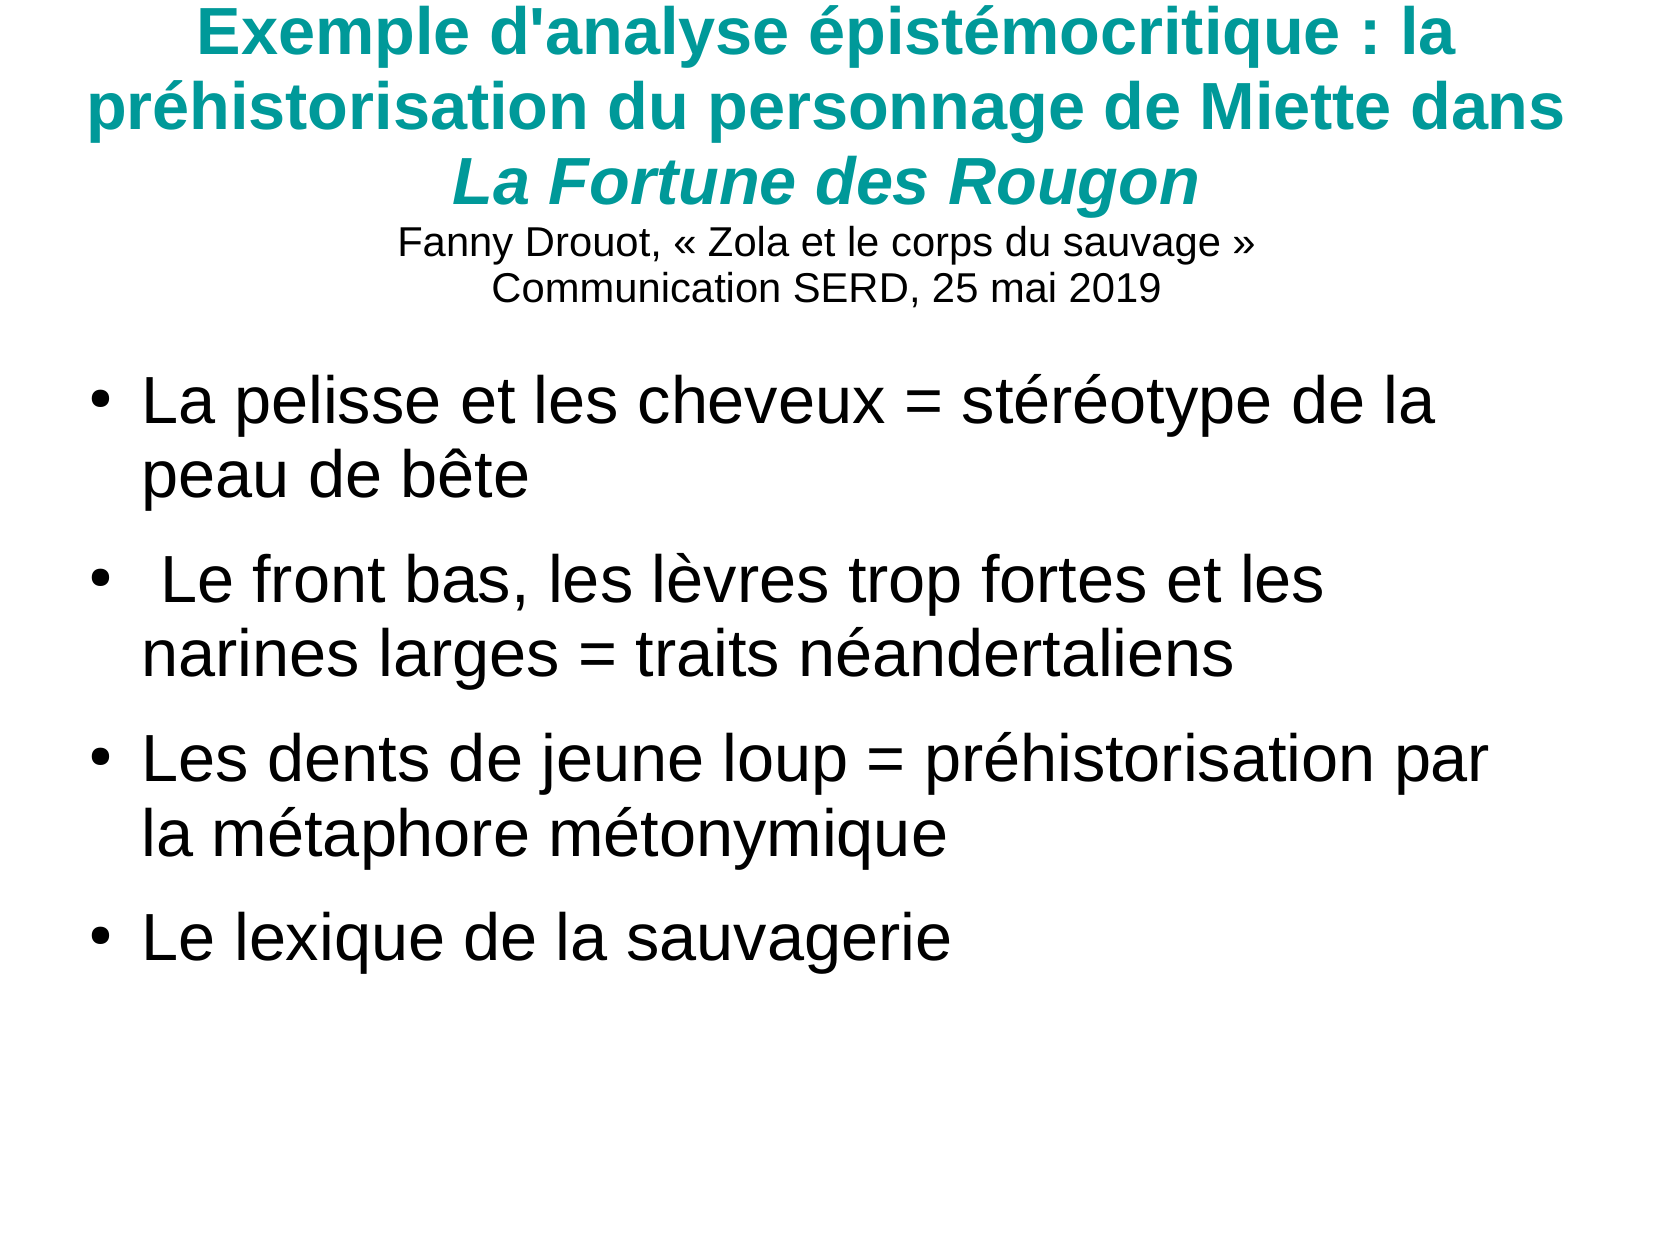

# Exemple d'analyse épistémocritique : la préhistorisation du personnage de Miette dans La Fortune des Rougon Fanny Drouot, « Zola et le corps du sauvage » Communication SERD, 25 mai 2019
La pelisse et les cheveux = stéréotype de la peau de bête
 Le front bas, les lèvres trop fortes et les narines larges = traits néandertaliens
Les dents de jeune loup = préhistorisation par la métaphore métonymique
Le lexique de la sauvagerie